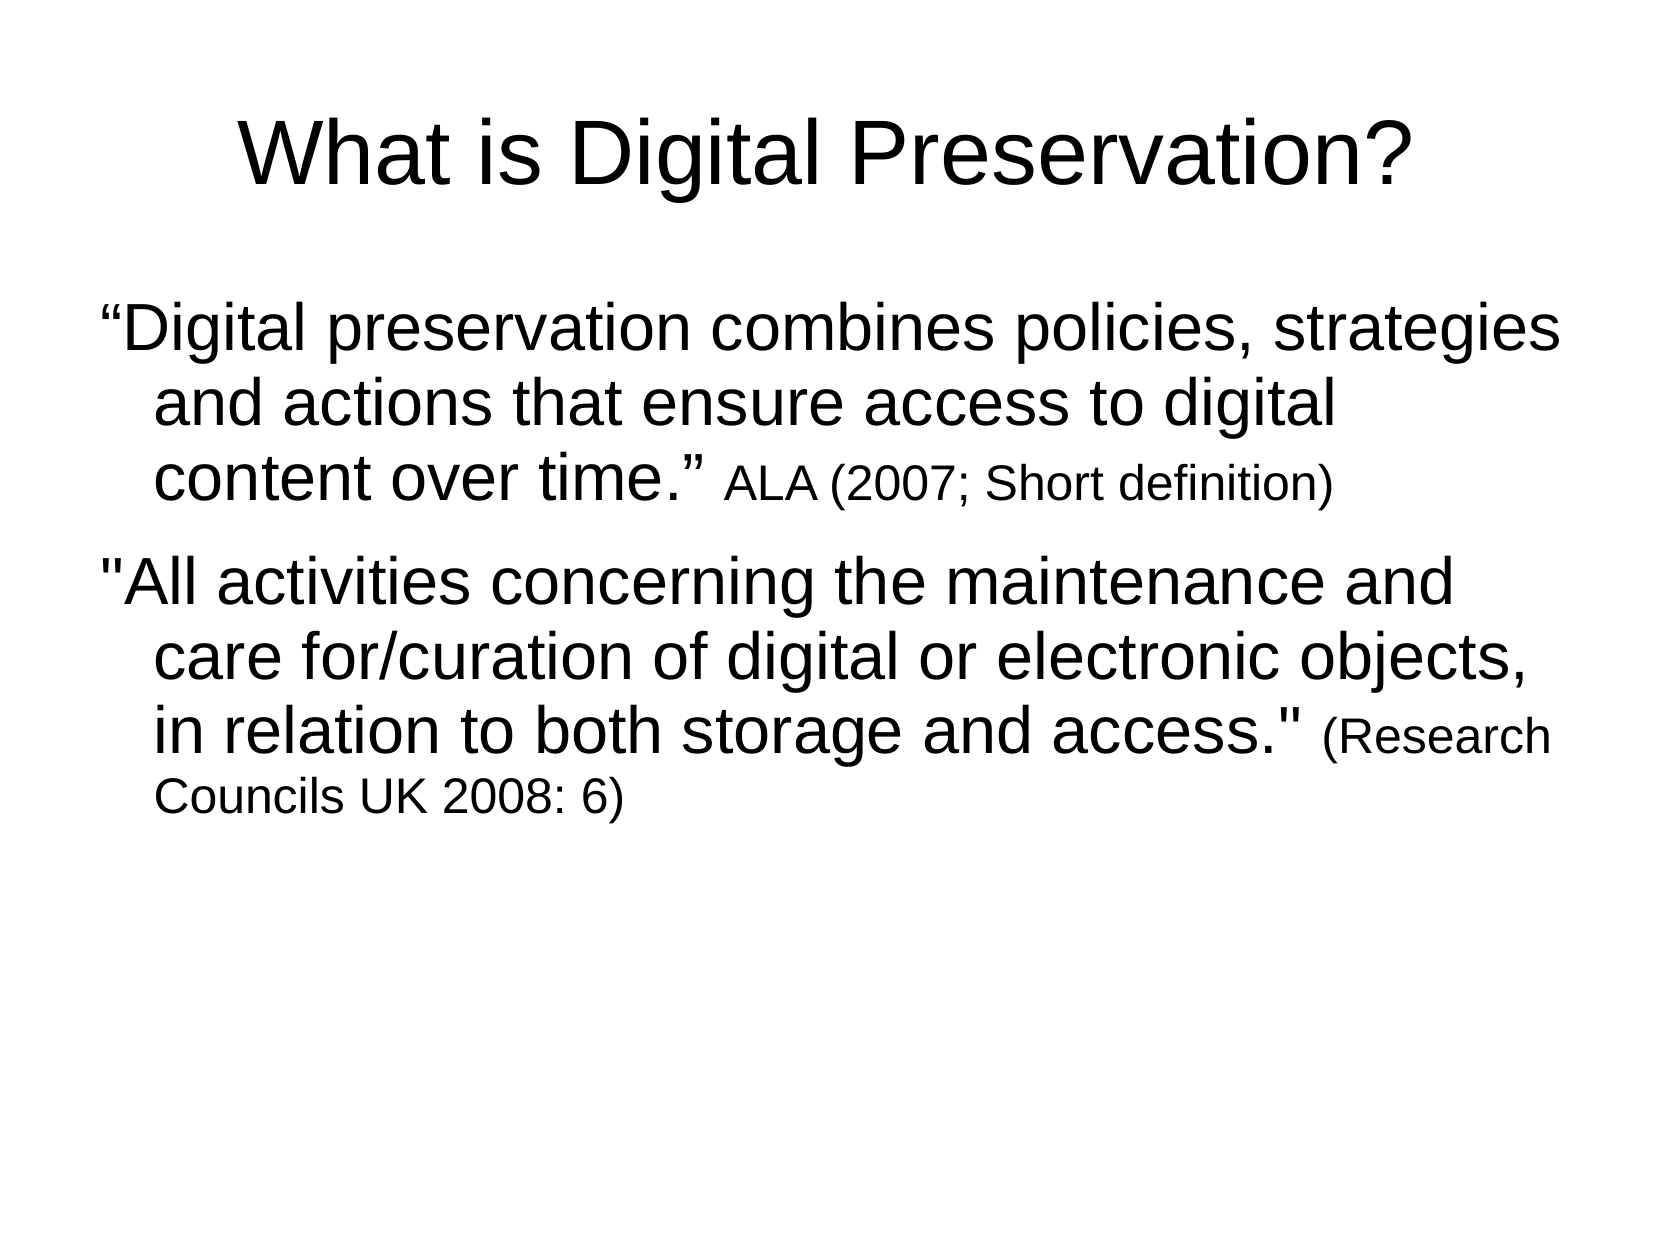

# What is Digital Preservation?
“Digital preservation combines policies, strategies and actions that ensure access to digital content over time.” ALA (2007; Short definition)
"All activities concerning the maintenance and care for/curation of digital or electronic objects, in relation to both storage and access." (Research Councils UK 2008: 6)